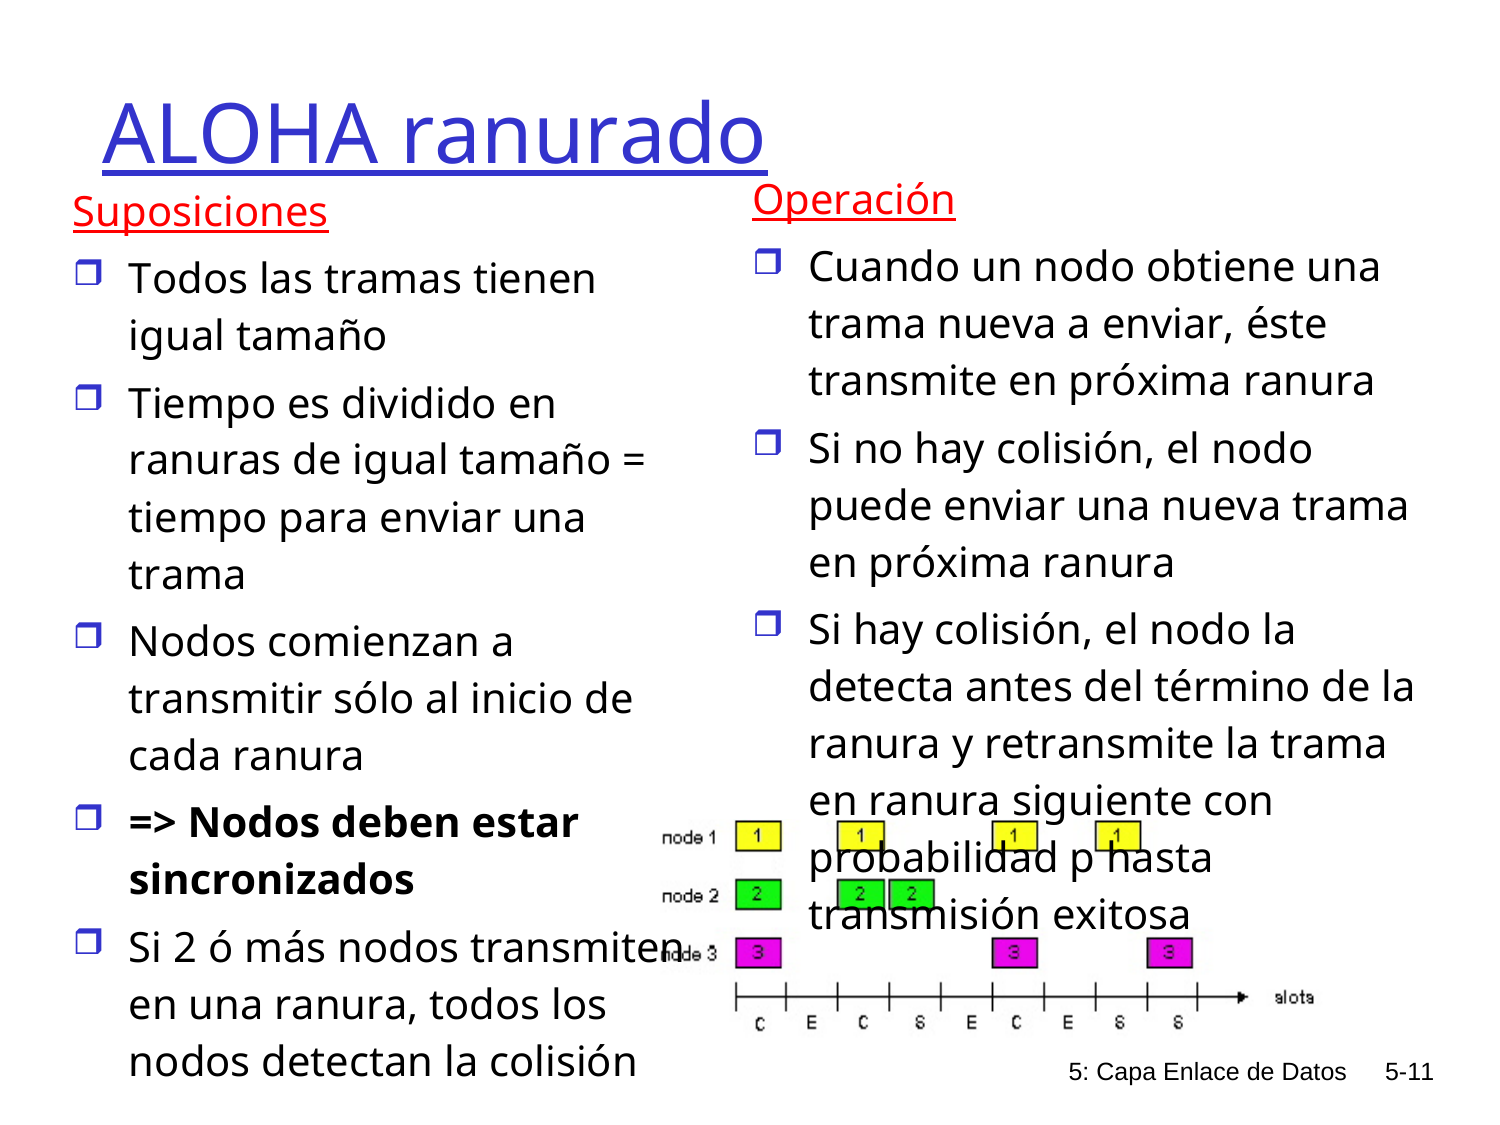

# ALOHA ranurado
Operación
Cuando un nodo obtiene una trama nueva a enviar, éste transmite en próxima ranura
Si no hay colisión, el nodo puede enviar una nueva trama en próxima ranura
Si hay colisión, el nodo la detecta antes del término de la ranura y retransmite la trama en ranura siguiente con probabilidad p hasta transmisión exitosa
Suposiciones
Todos las tramas tienen igual tamaño
Tiempo es dividido en ranuras de igual tamaño = tiempo para enviar una trama
Nodos comienzan a transmitir sólo al inicio de cada ranura
=> Nodos deben estar sincronizados
Si 2 ó más nodos transmiten en una ranura, todos los nodos detectan la colisión
11